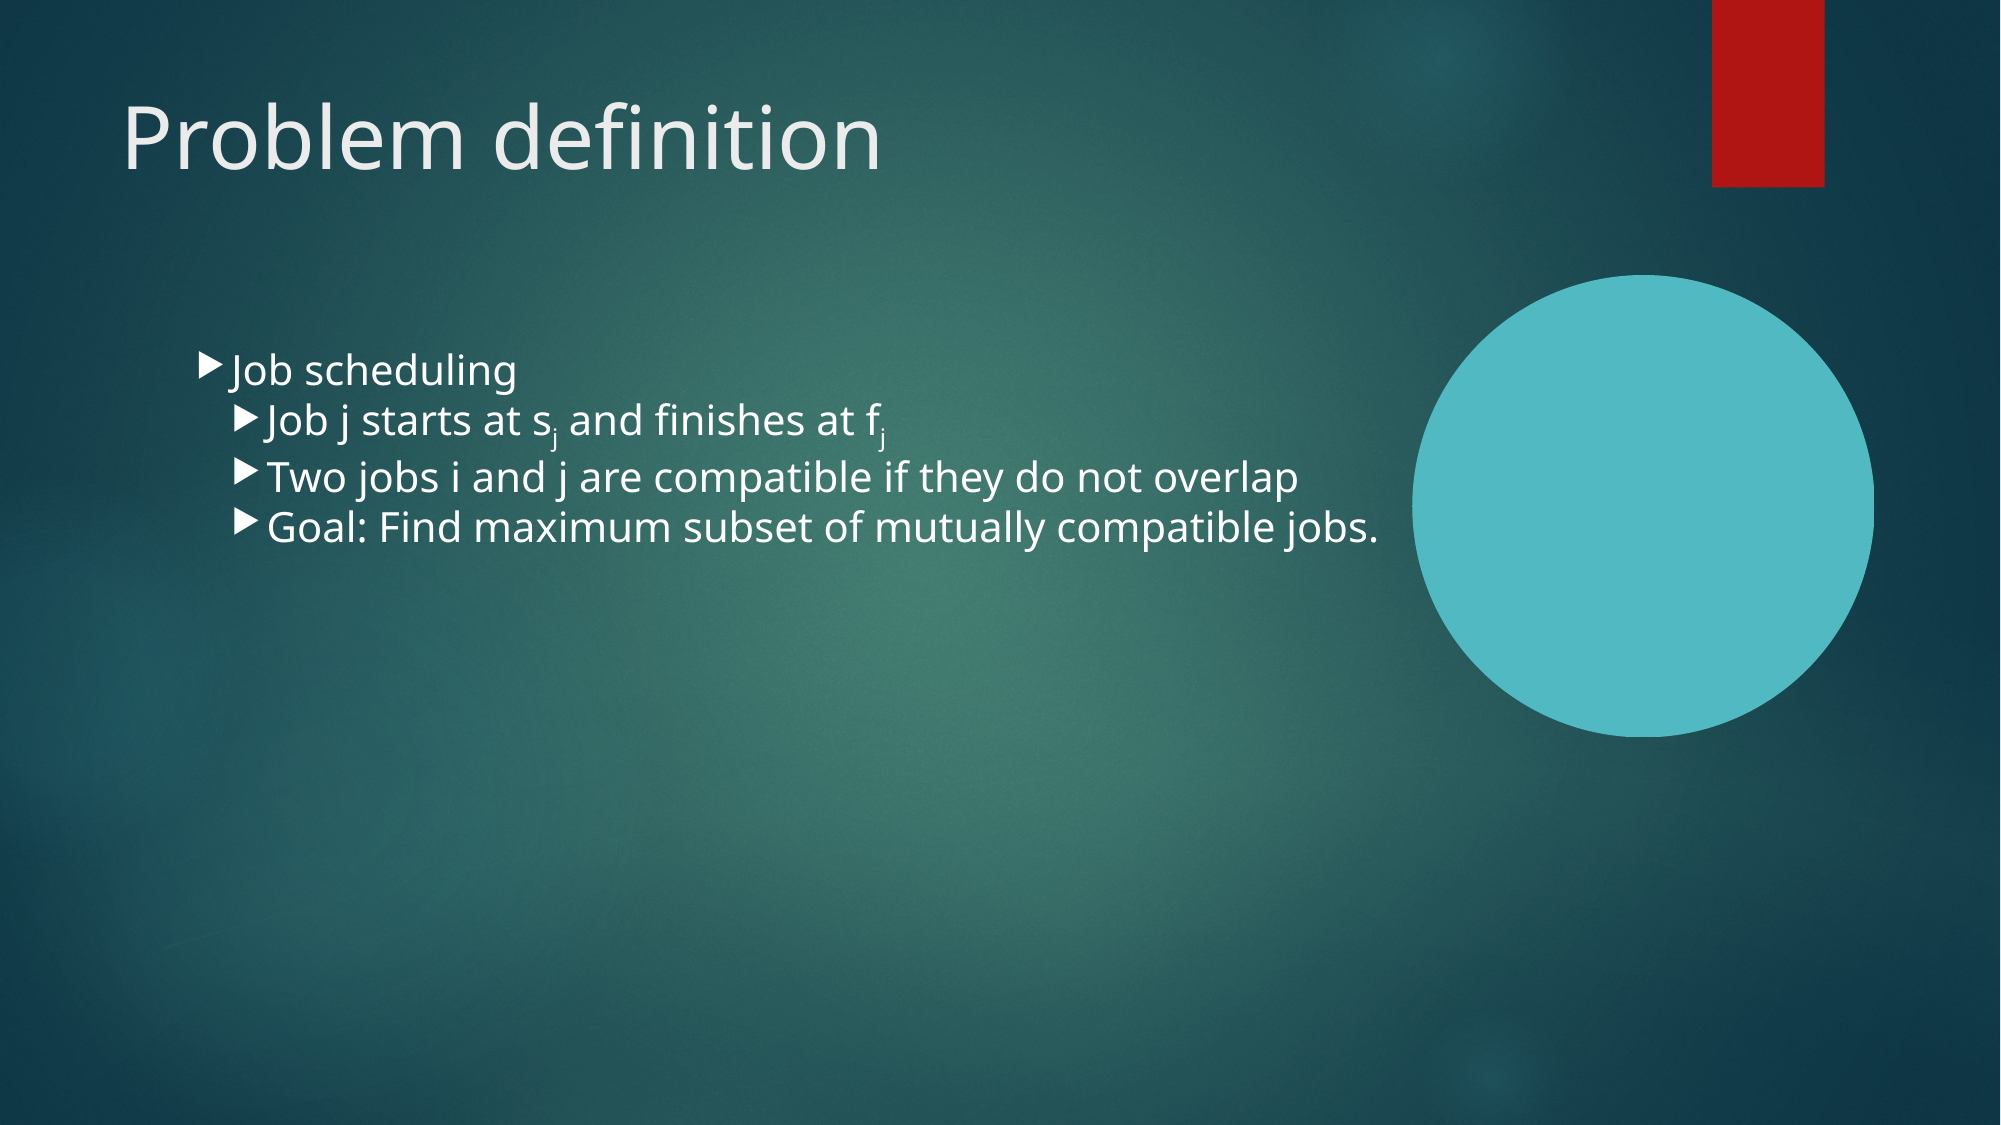

Problem definition
Job scheduling
Job j starts at sj and finishes at fj
Two jobs i and j are compatible if they do not overlap
Goal: Find maximum subset of mutually compatible jobs.